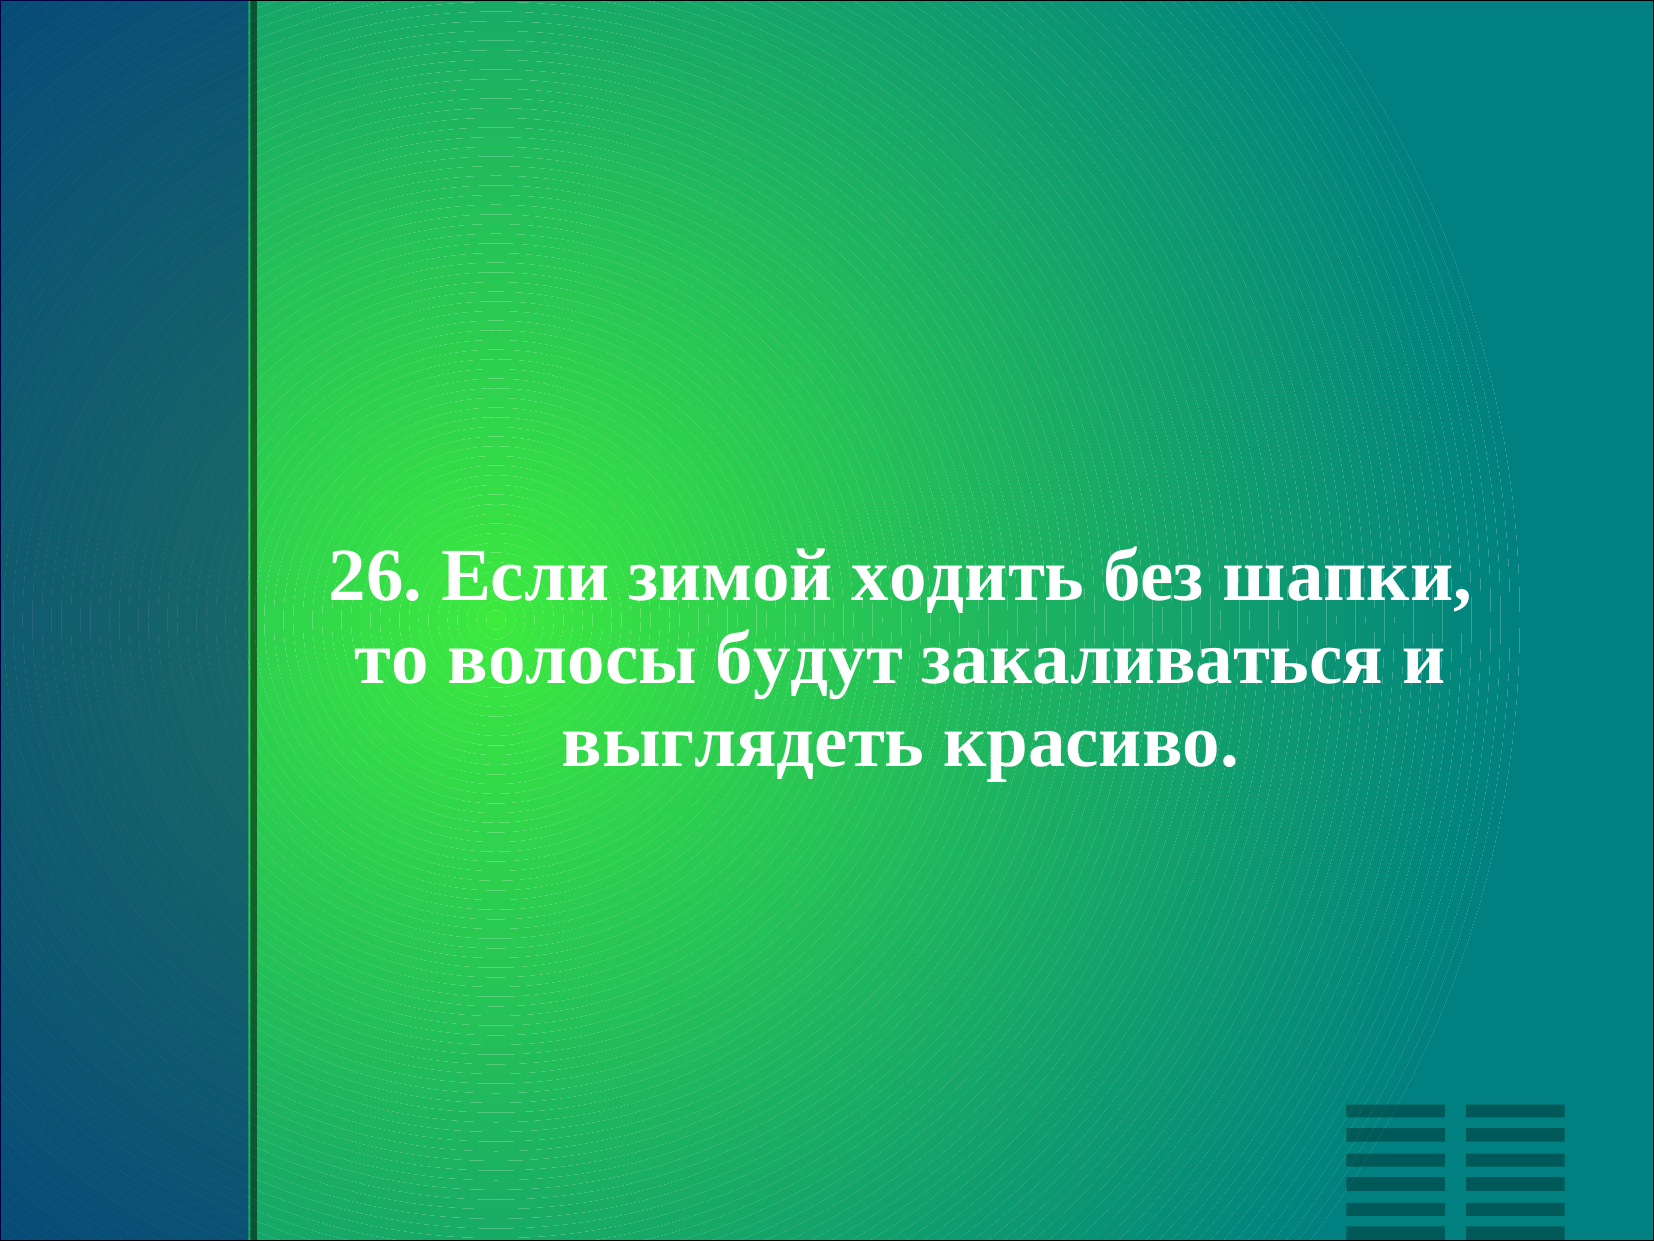

# 26. Если зимой ходить без шапки, то волосы будут закаливаться и выглядеть красиво.